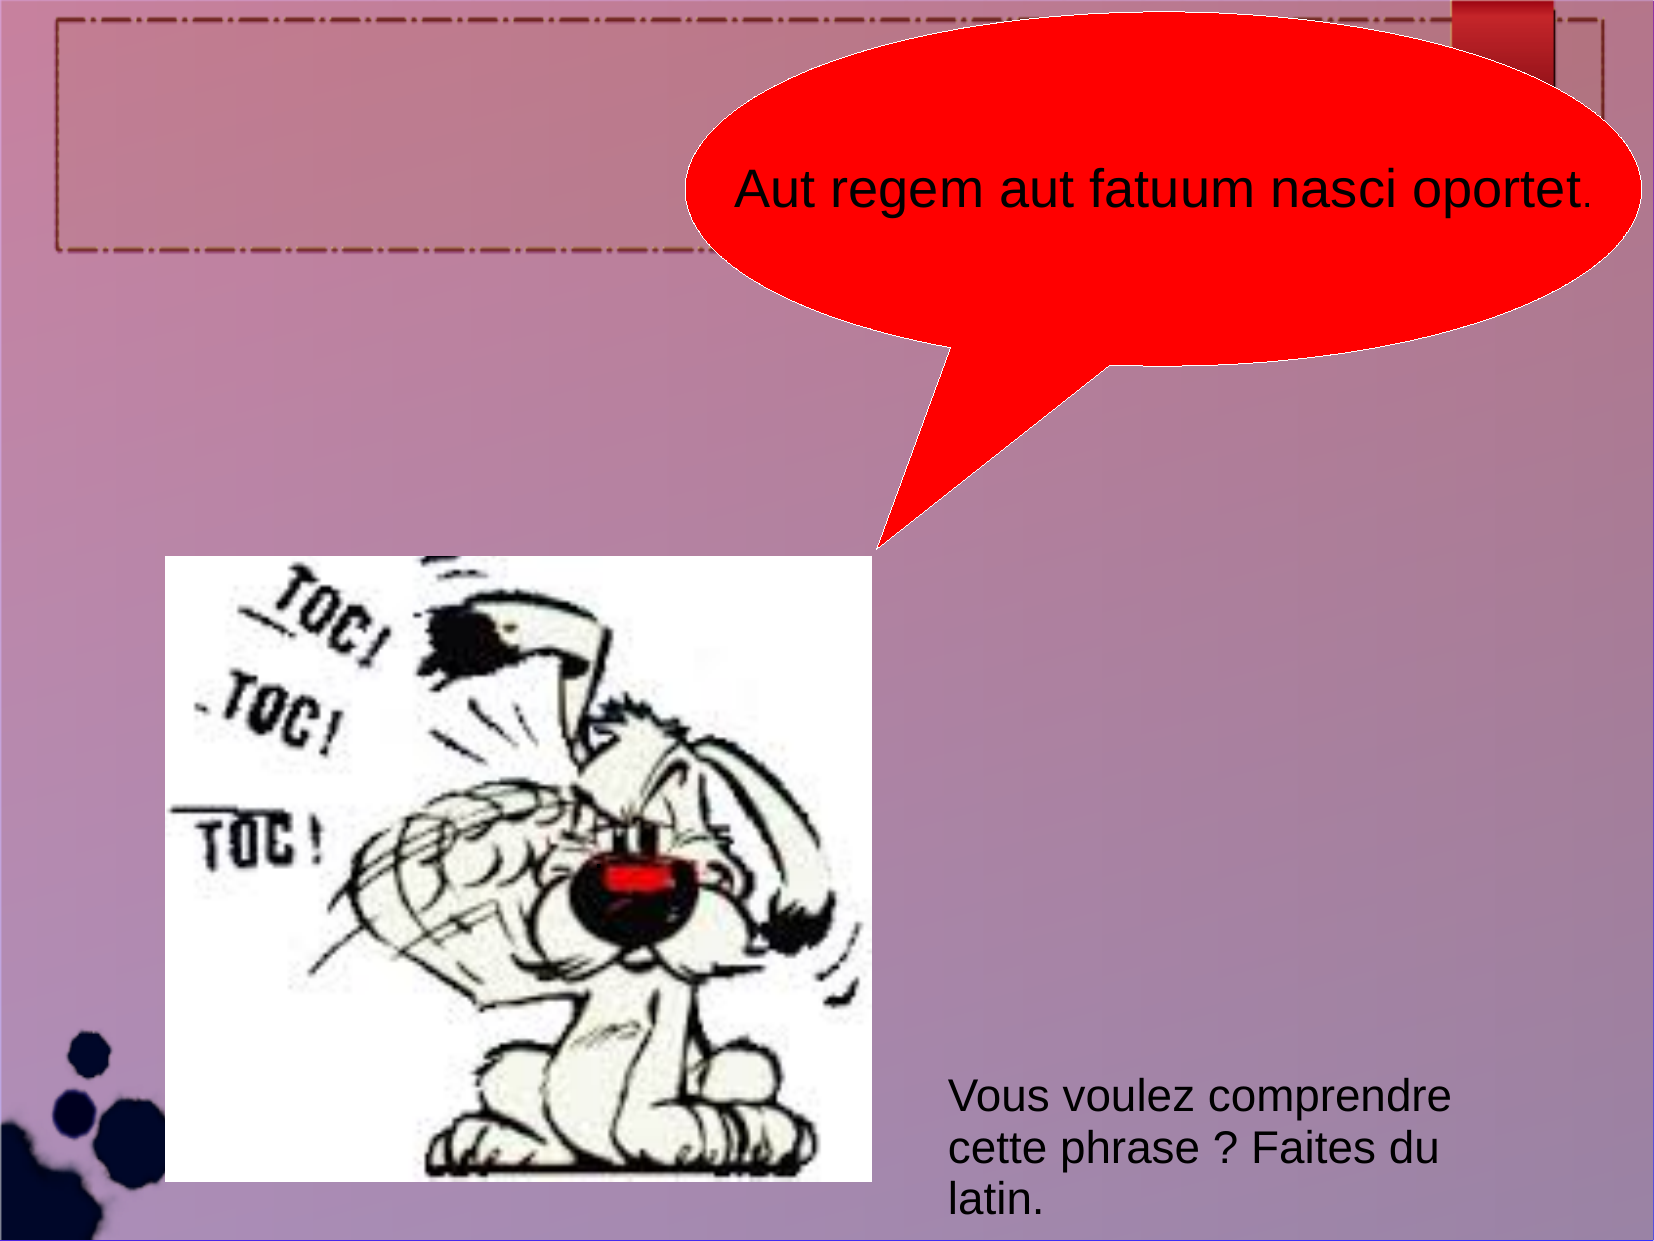

Aut regem aut fatuum nasci oportet.
.
Vous voulez comprendre cette phrase ? Faites du latin.